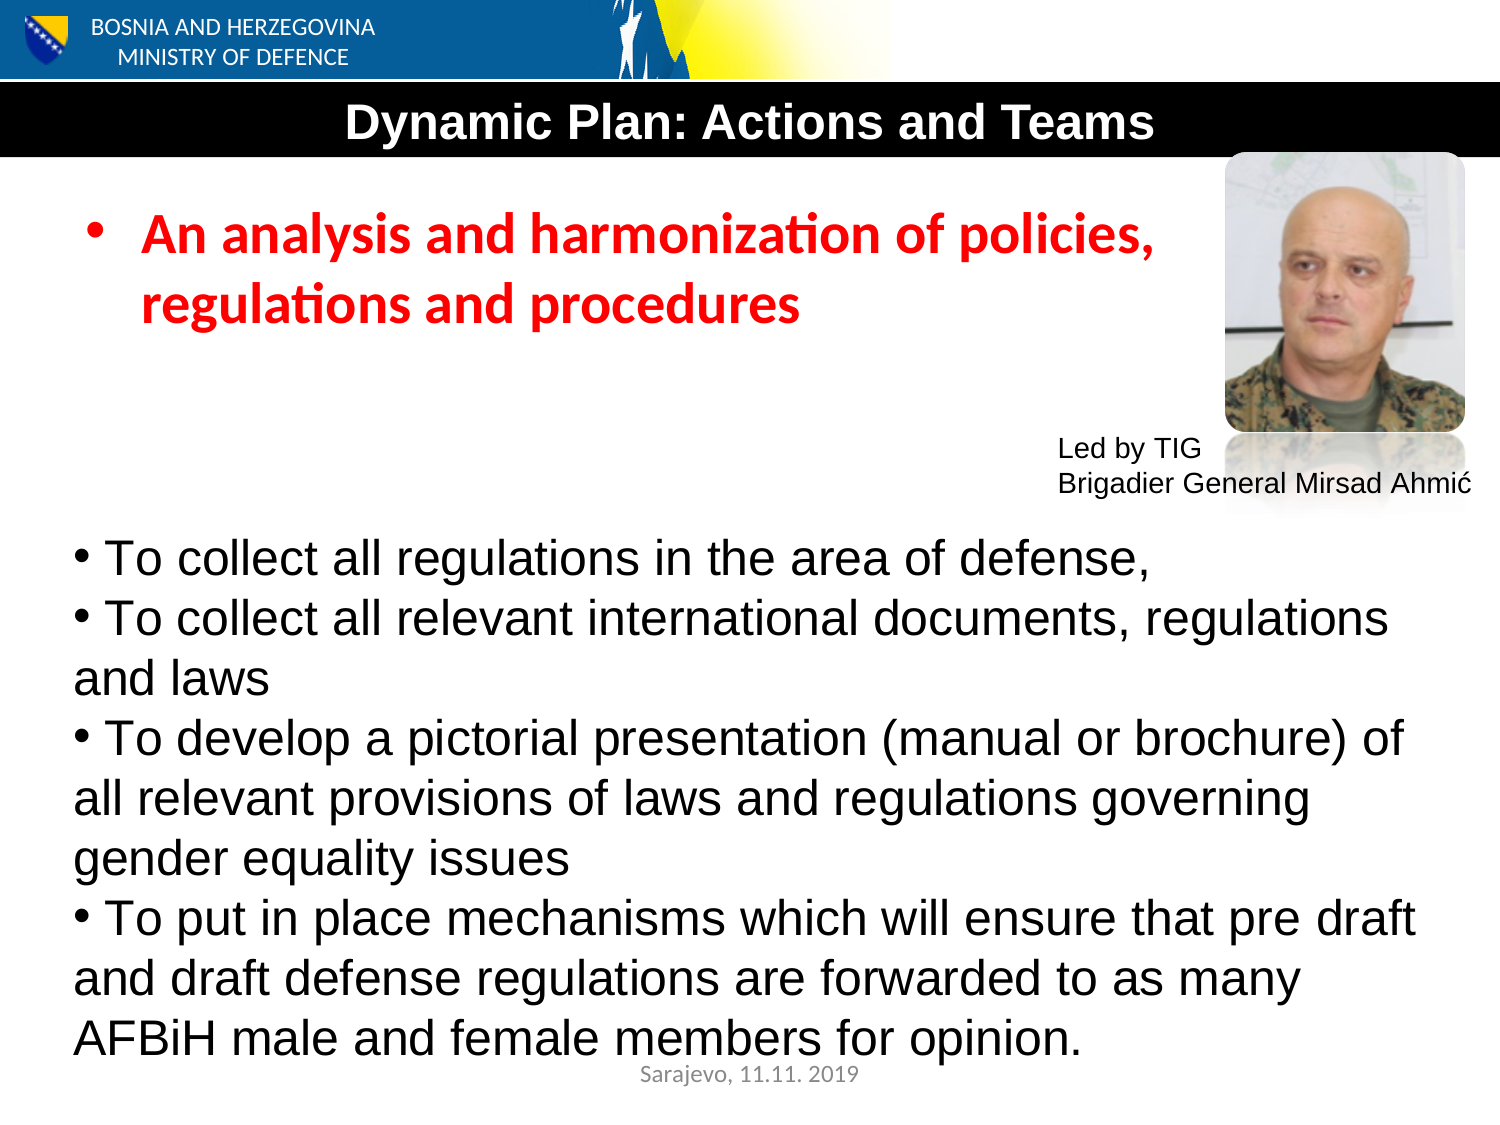

Dynamic Plan: Actions and Teams
# An analysis and harmonization of policies, regulations and procedures
Led by TIG
Brigadier General Mirsad Ahmić
 To collect all regulations in the area of defense,
 To collect all relevant international documents, regulations and laws
 To develop a pictorial presentation (manual or brochure) of all relevant provisions of laws and regulations governing gender equality issues
 To put in place mechanisms which will ensure that pre draft and draft defense regulations are forwarded to as many AFBiH male and female members for opinion.
Sarajevo, 11.11. 2019